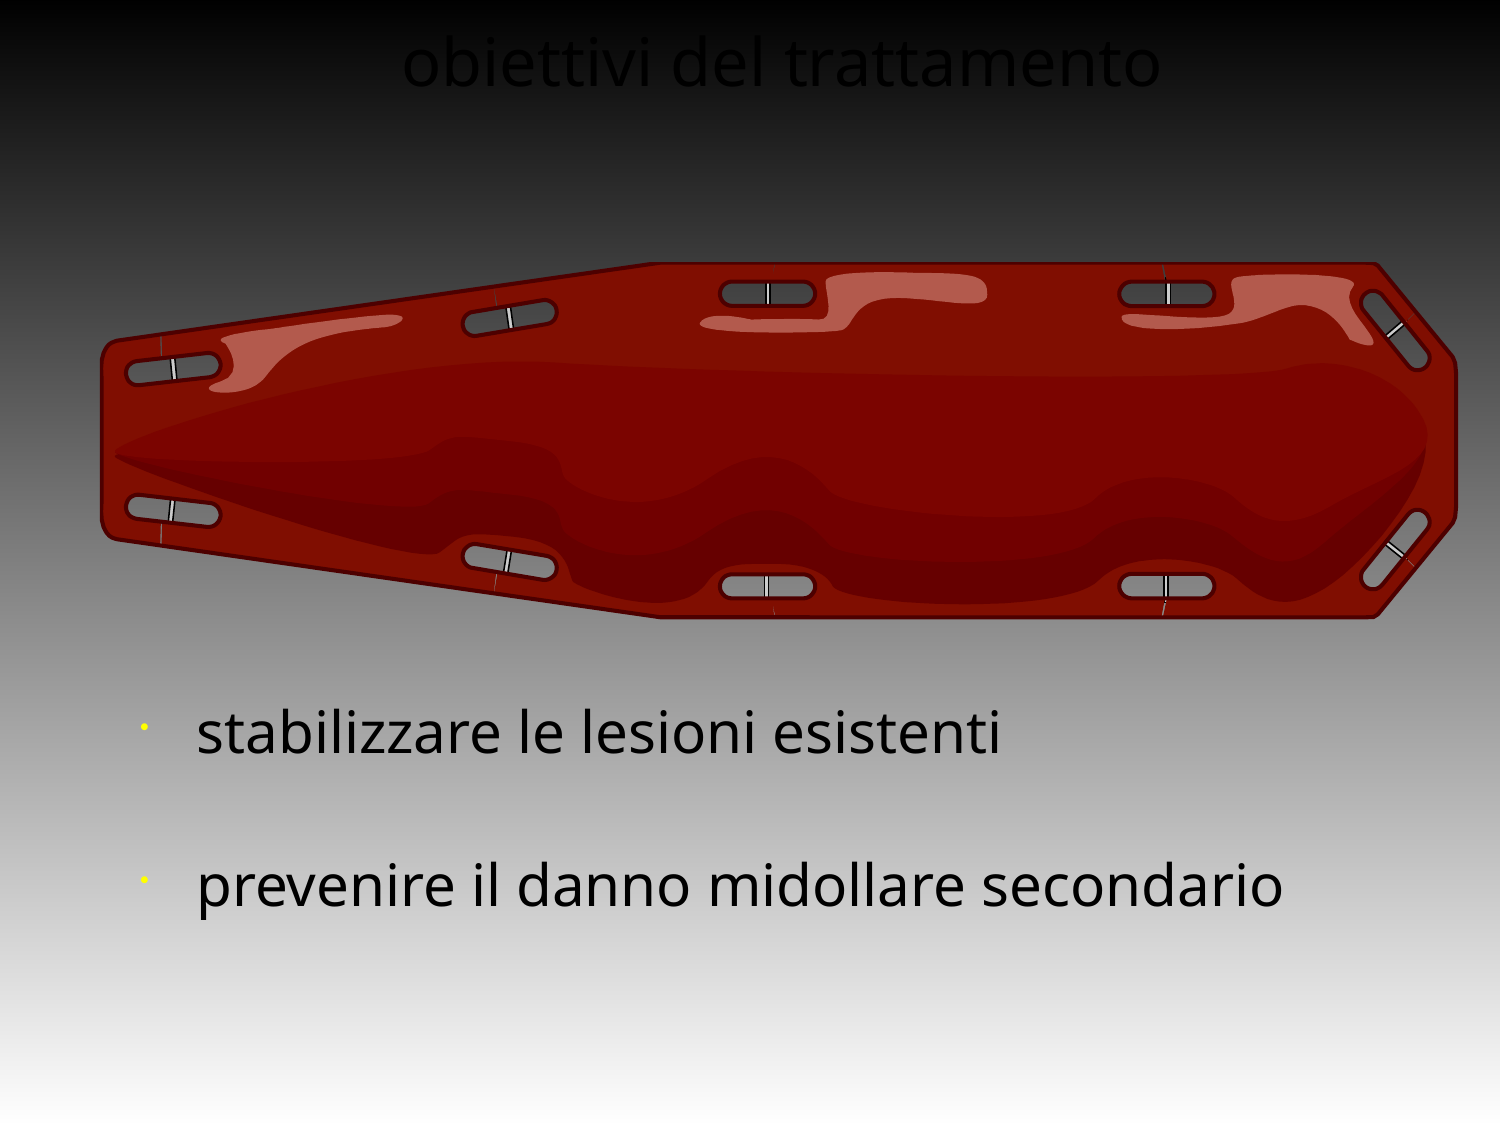

# obiettivi del trattamento
stabilizzare le lesioni esistenti
prevenire il danno midollare secondario